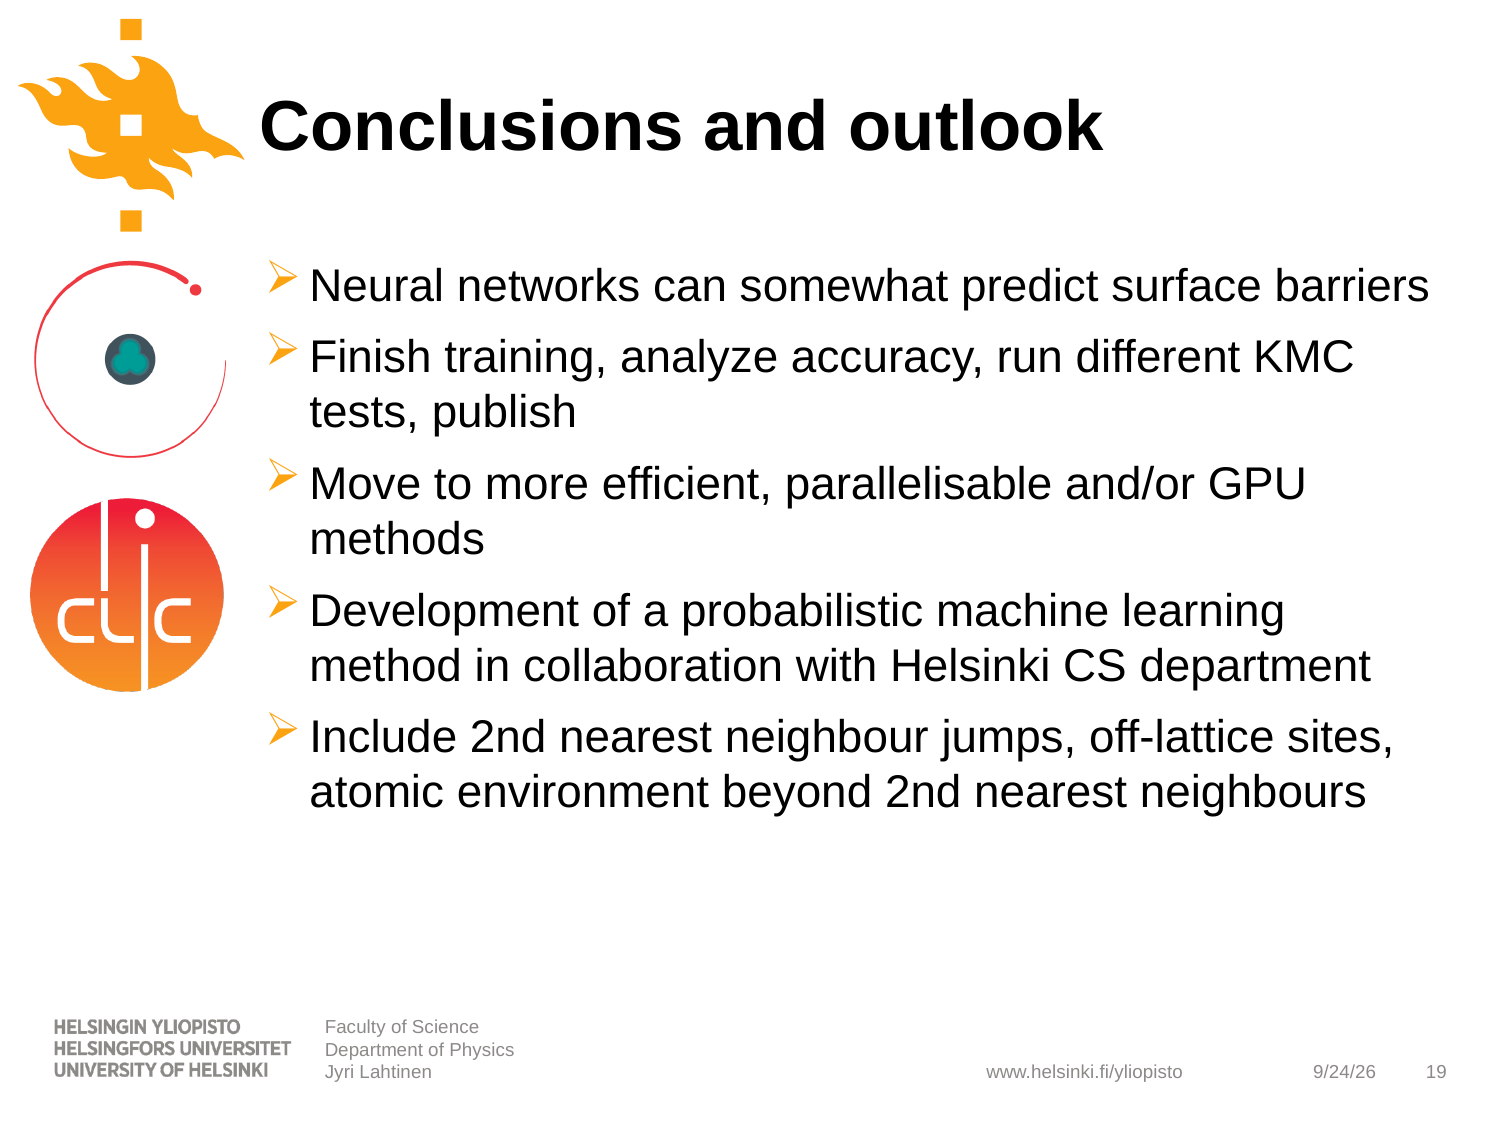

# Conclusions and outlook
Neural networks can somewhat predict surface barriers
Finish training, analyze accuracy, run different KMC tests, publish
Move to more efficient, parallelisable and/or GPU methods
Development of a probabilistic machine learning method in collaboration with Helsinki CS department
Include 2nd nearest neighbour jumps, off-lattice sites, atomic environment beyond 2nd nearest neighbours
Faculty of Science
Department of Physics
Jyri Lahtinen